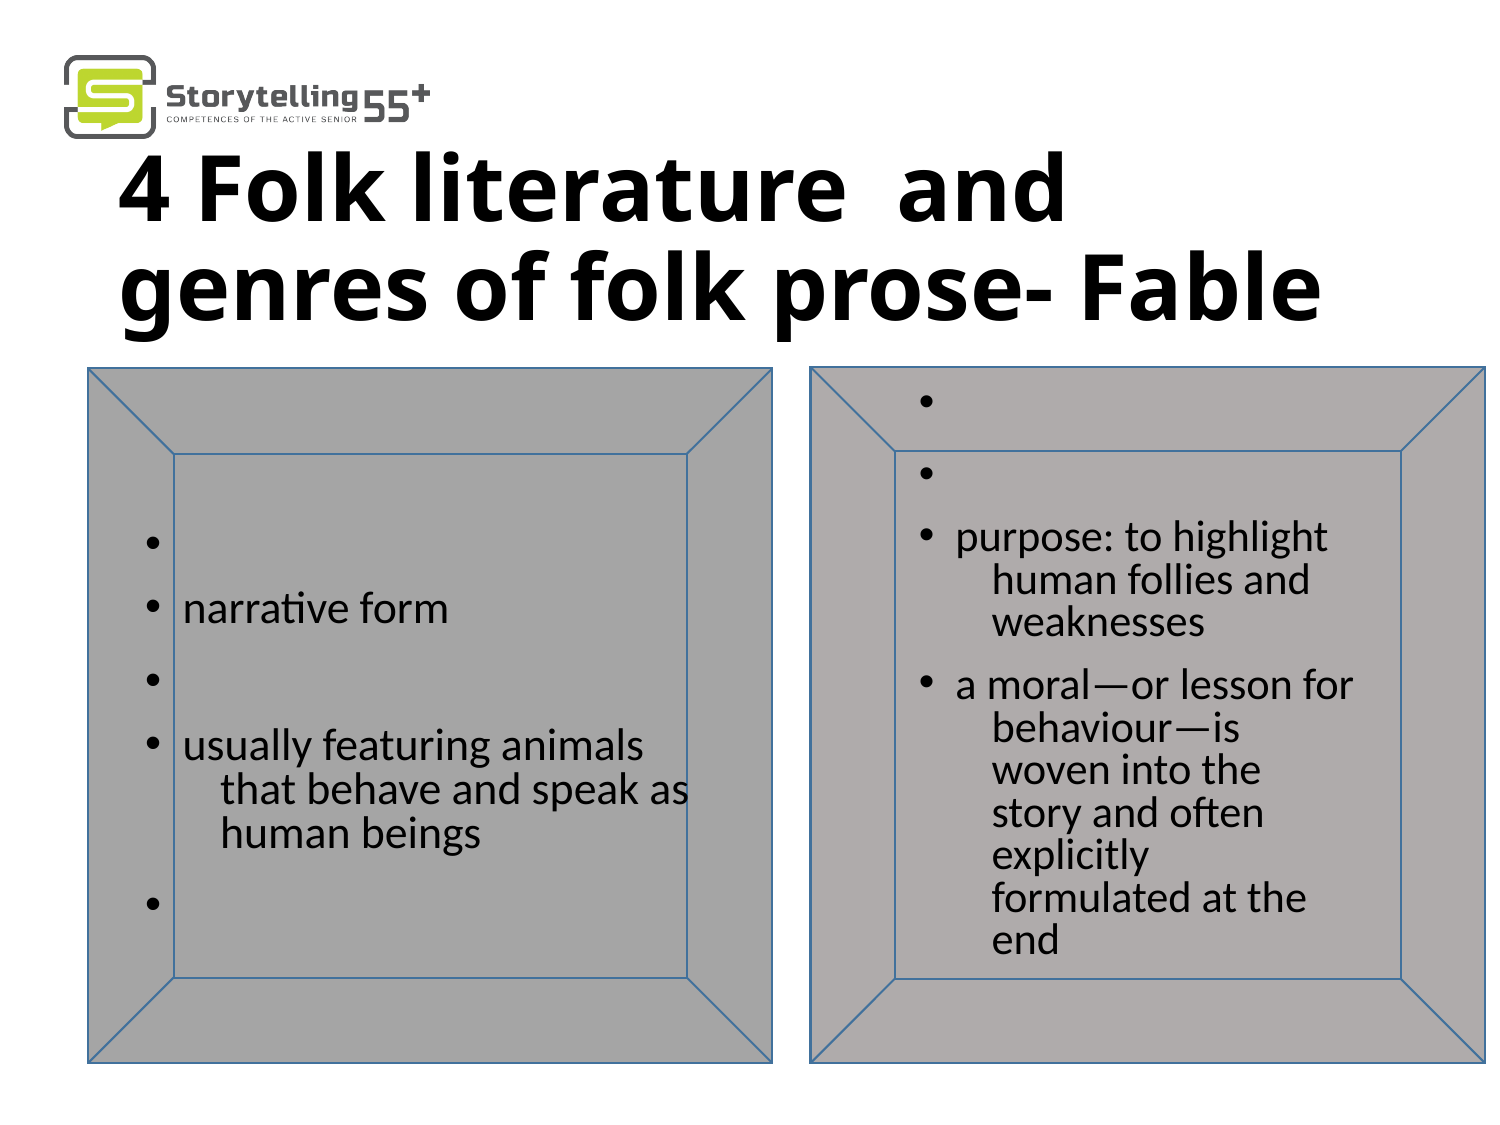

# 4 Folk literature and genres of folk prose- Fable
purpose: to highlight human follies and weaknesses
a moral—or lesson for behaviour—is woven into the story and often explicitly formulated at the end
narrative form
usually featuring animals that behave and speak as human beings